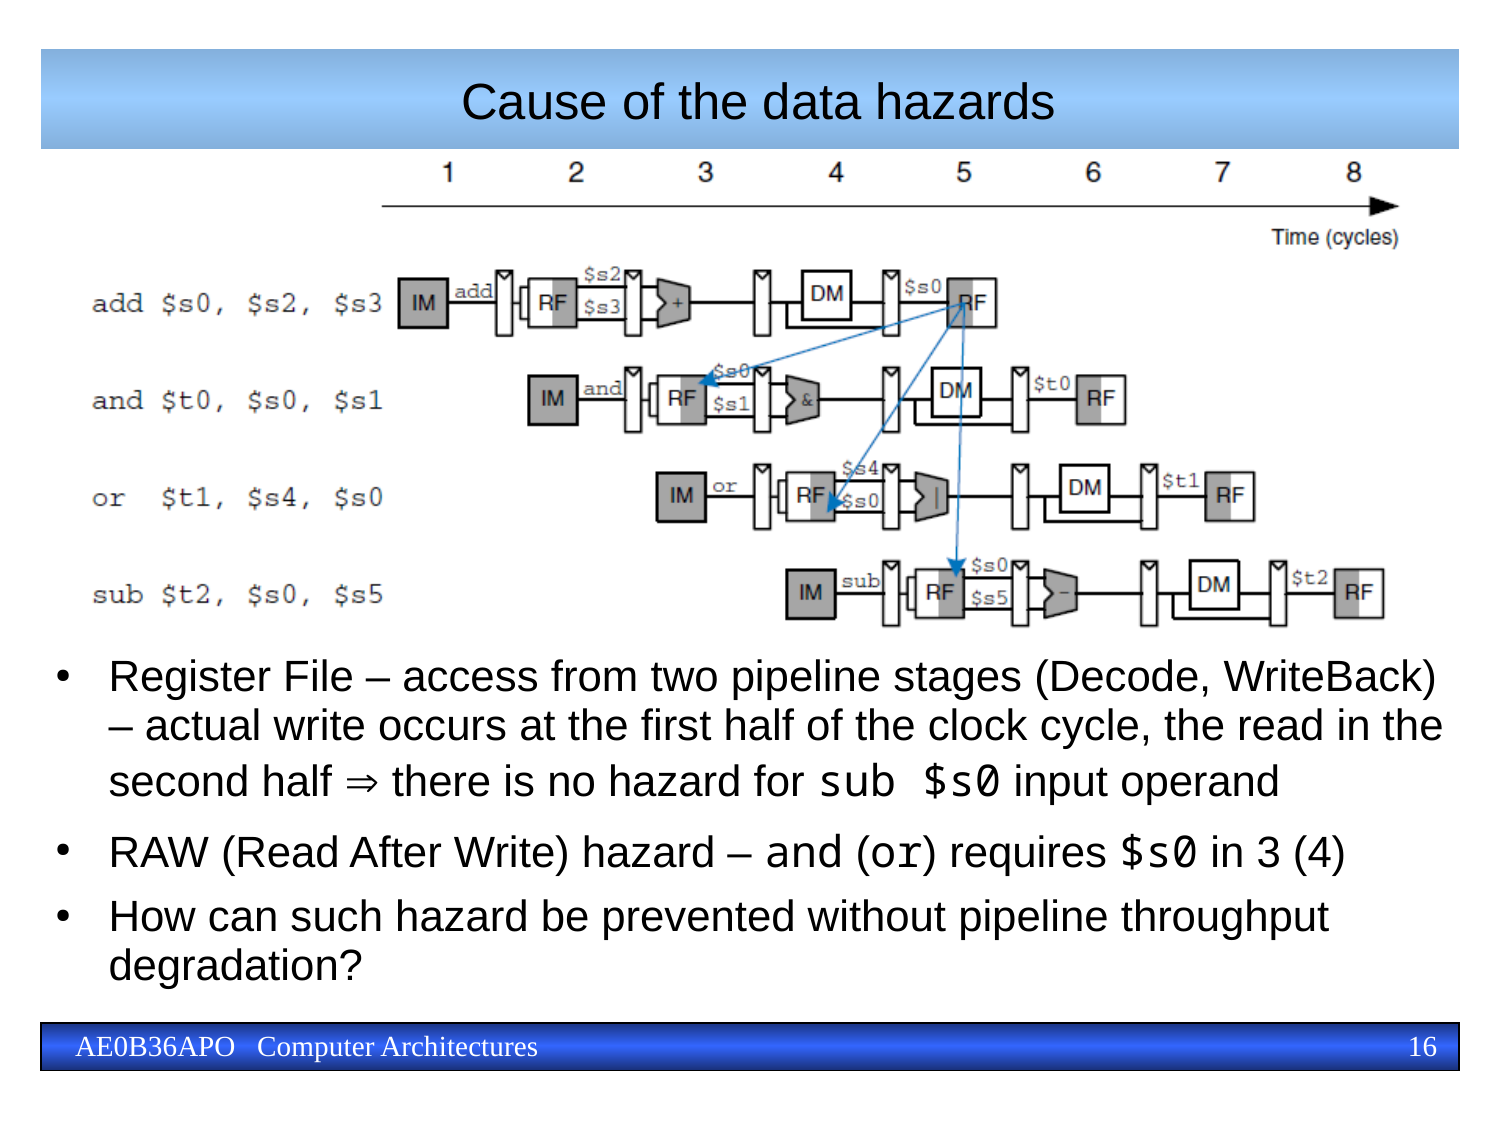

Cause of the data hazards
# Register File – access from two pipeline stages (Decode, WriteBack) – actual write occurs at the first half of the clock cycle, the read in the second half ⇒ there is no hazard for sub $s0 input operand
RAW (Read After Write) hazard – and (or) requires $s0 in 3 (4)
How can such hazard be prevented without pipeline throughput degradation?
AE0B36APO Computer Architectures
16